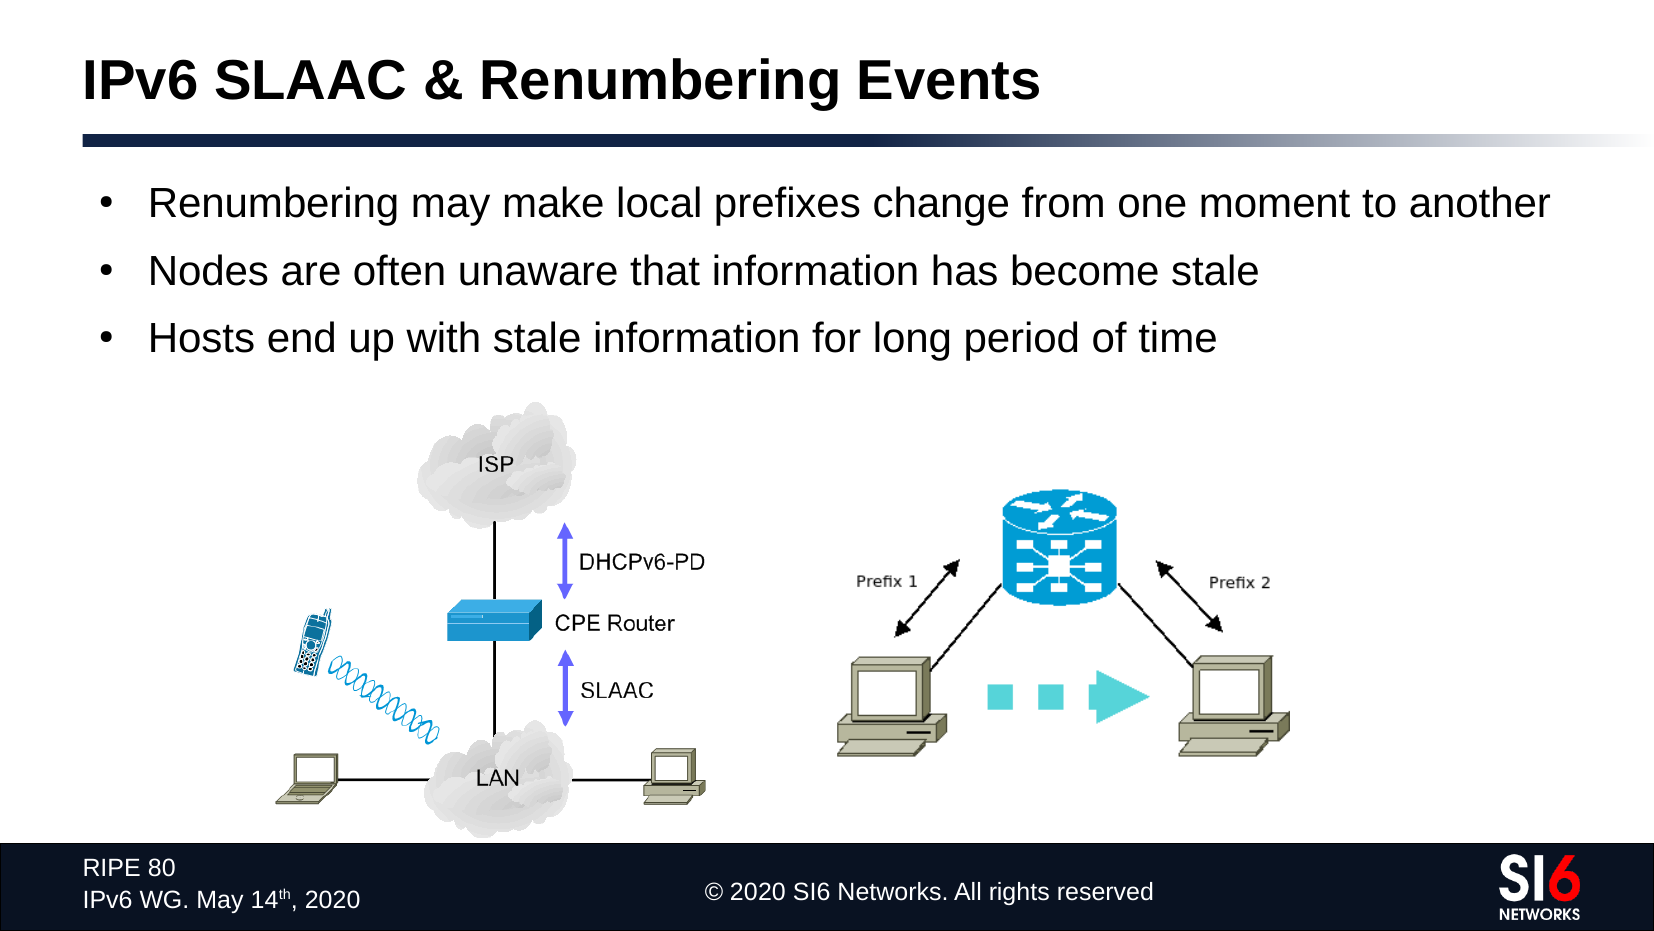

# IPv6 SLAAC & Renumbering Events
Renumbering may make local prefixes change from one moment to another
Nodes are often unaware that information has become stale
Hosts end up with stale information for long period of time